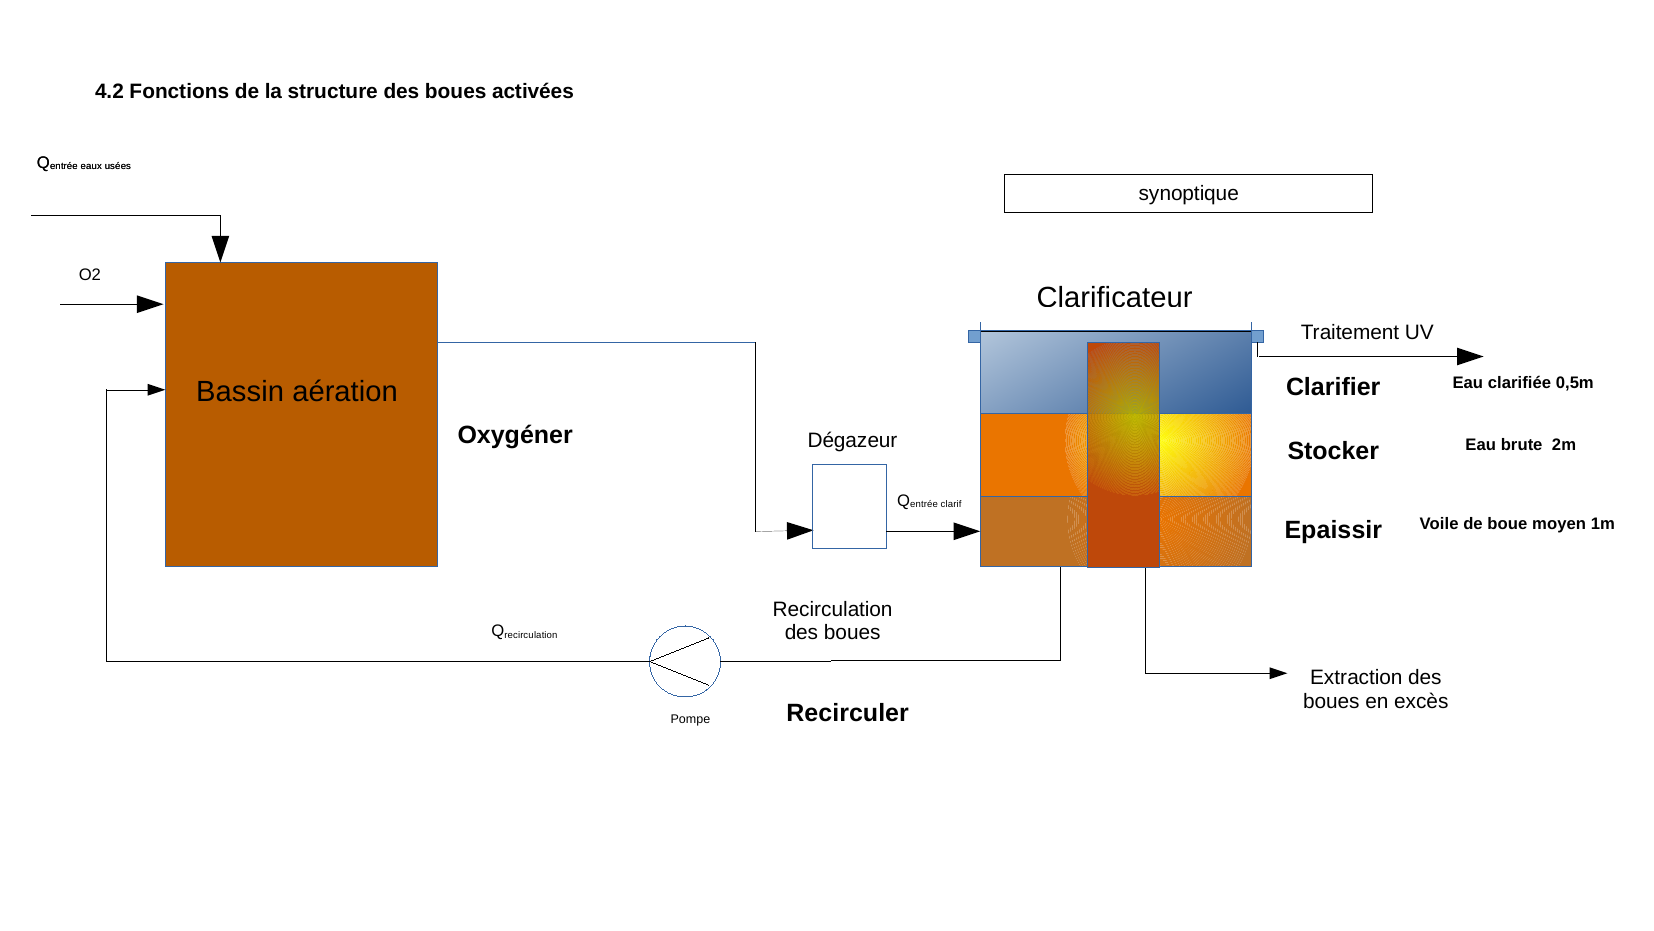

4.2 Fonctions de la structure des boues activées
Qentrée eaux usées
Qentrée eaux usées
synoptique
O2
Clarificateur
Traitement UV
Clarifier
Eau clarifiée 0,5m
Bassin aération
Oxygéner
Dégazeur
Eau brute 2m
Stocker
Qentrée clarif
Voile de boue moyen 1m
Epaissir
Recirculation des boues
Qrecirculation
Extraction des boues en excès
Recirculer
Pompe